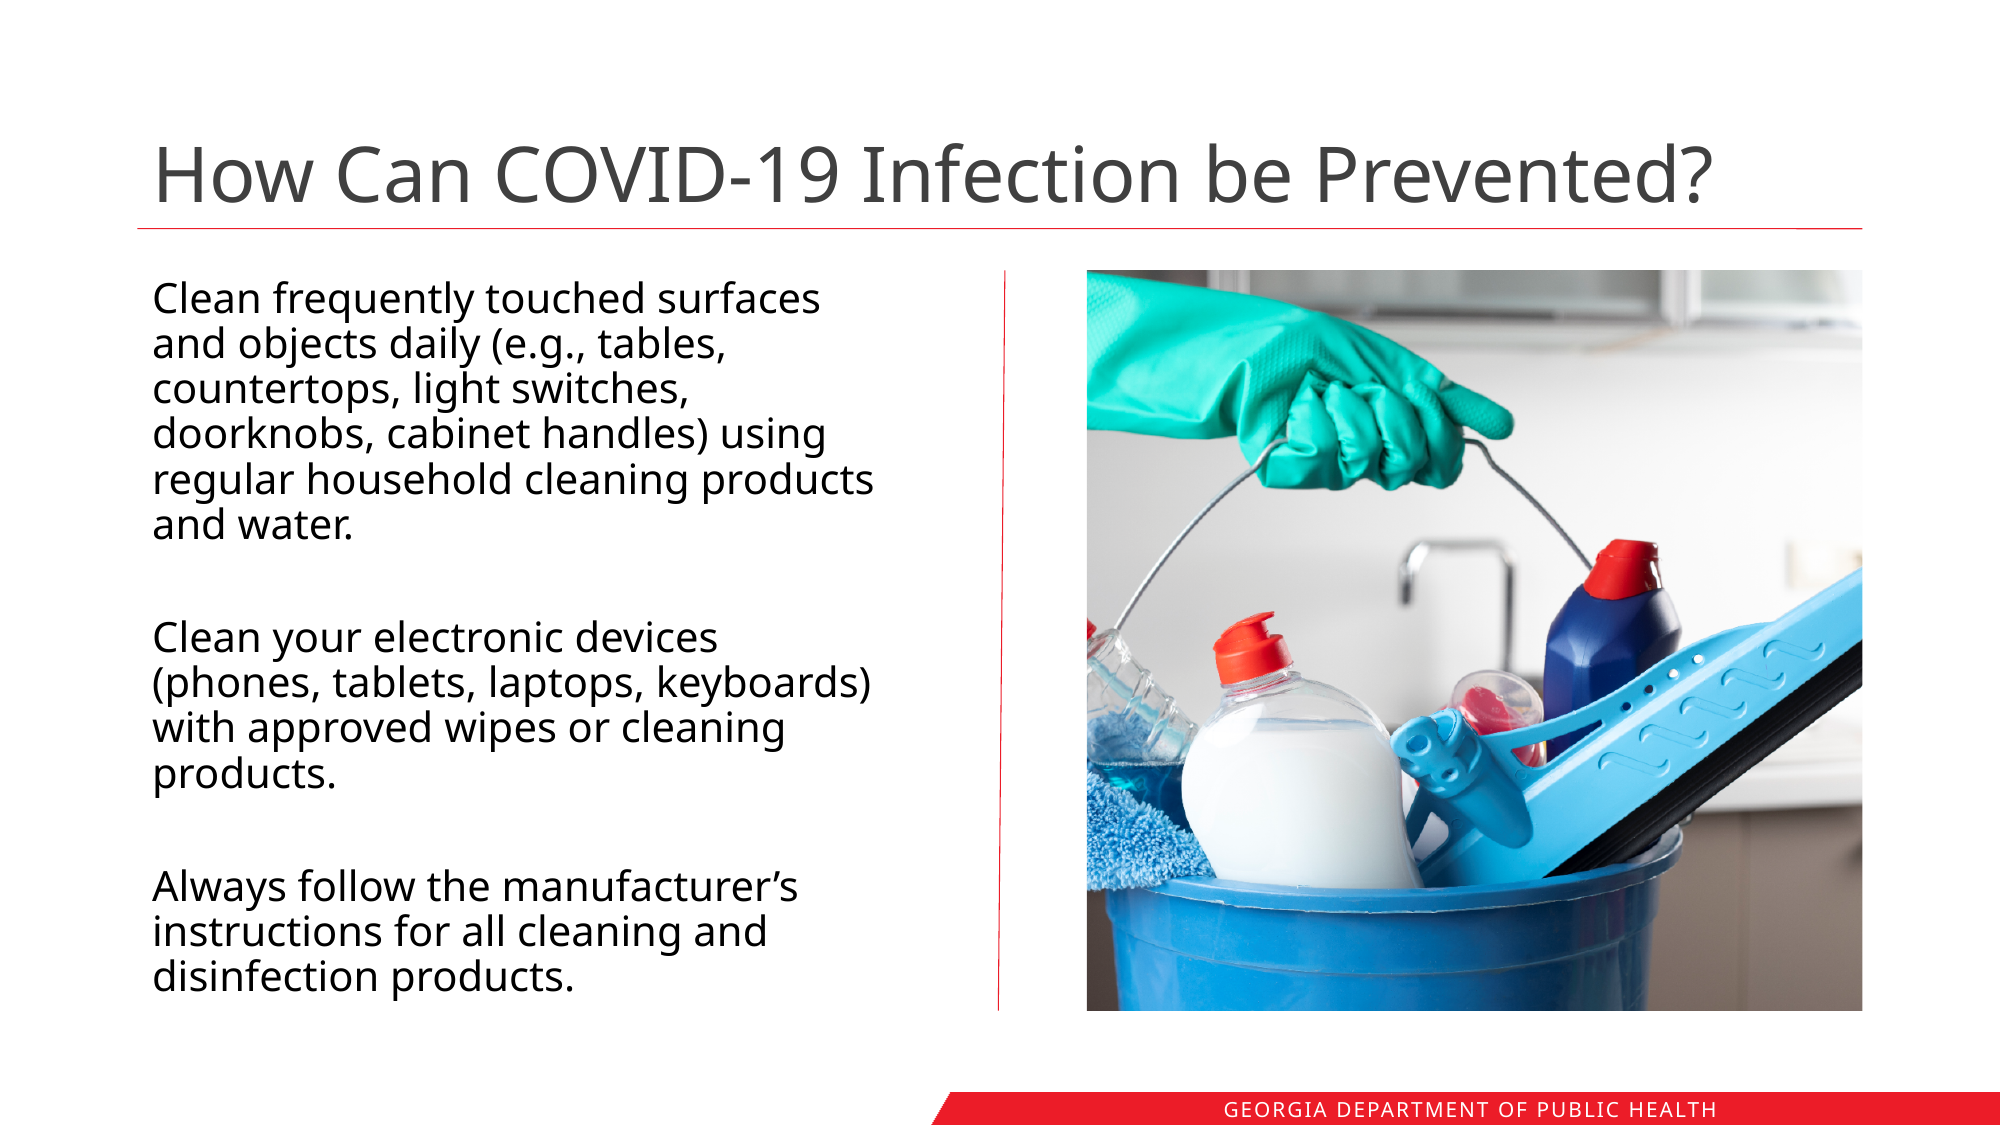

# How Can COVID-19 Infection be Prevented?
Clean frequently touched surfaces and objects daily (e.g., tables, countertops, light switches, doorknobs, cabinet handles) using regular household cleaning products and water.
Clean your electronic devices (phones, tablets, laptops, keyboards) with approved wipes or cleaning products.
Always follow the manufacturer’s instructions for all cleaning and disinfection products.